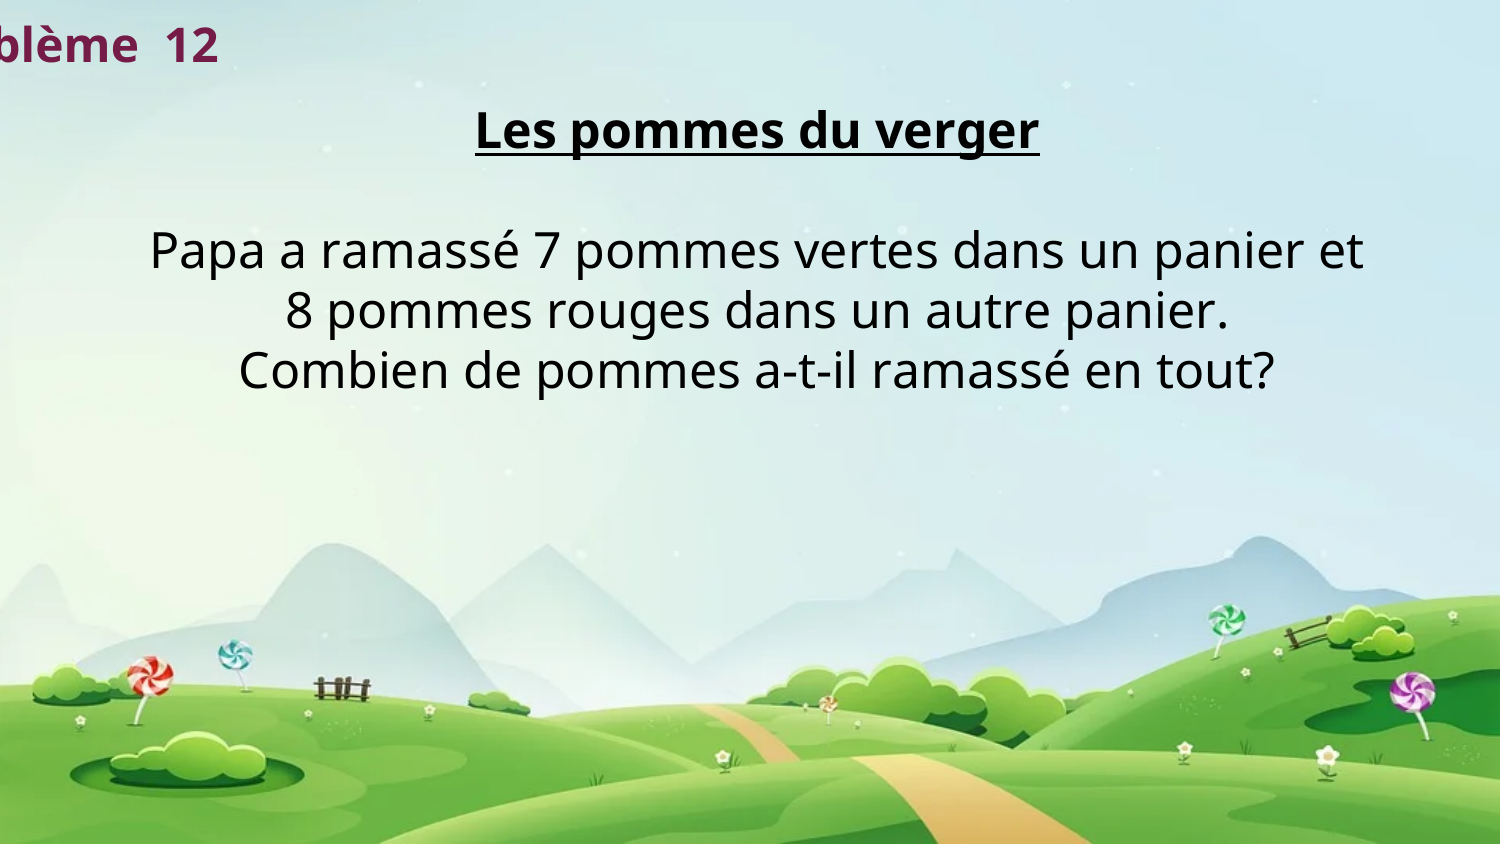

Problème 12
Les pommes du verger
Papa a ramassé 7 pommes vertes dans un panier et 8 pommes rouges dans un autre panier.
Combien de pommes a-t-il ramassé en tout?